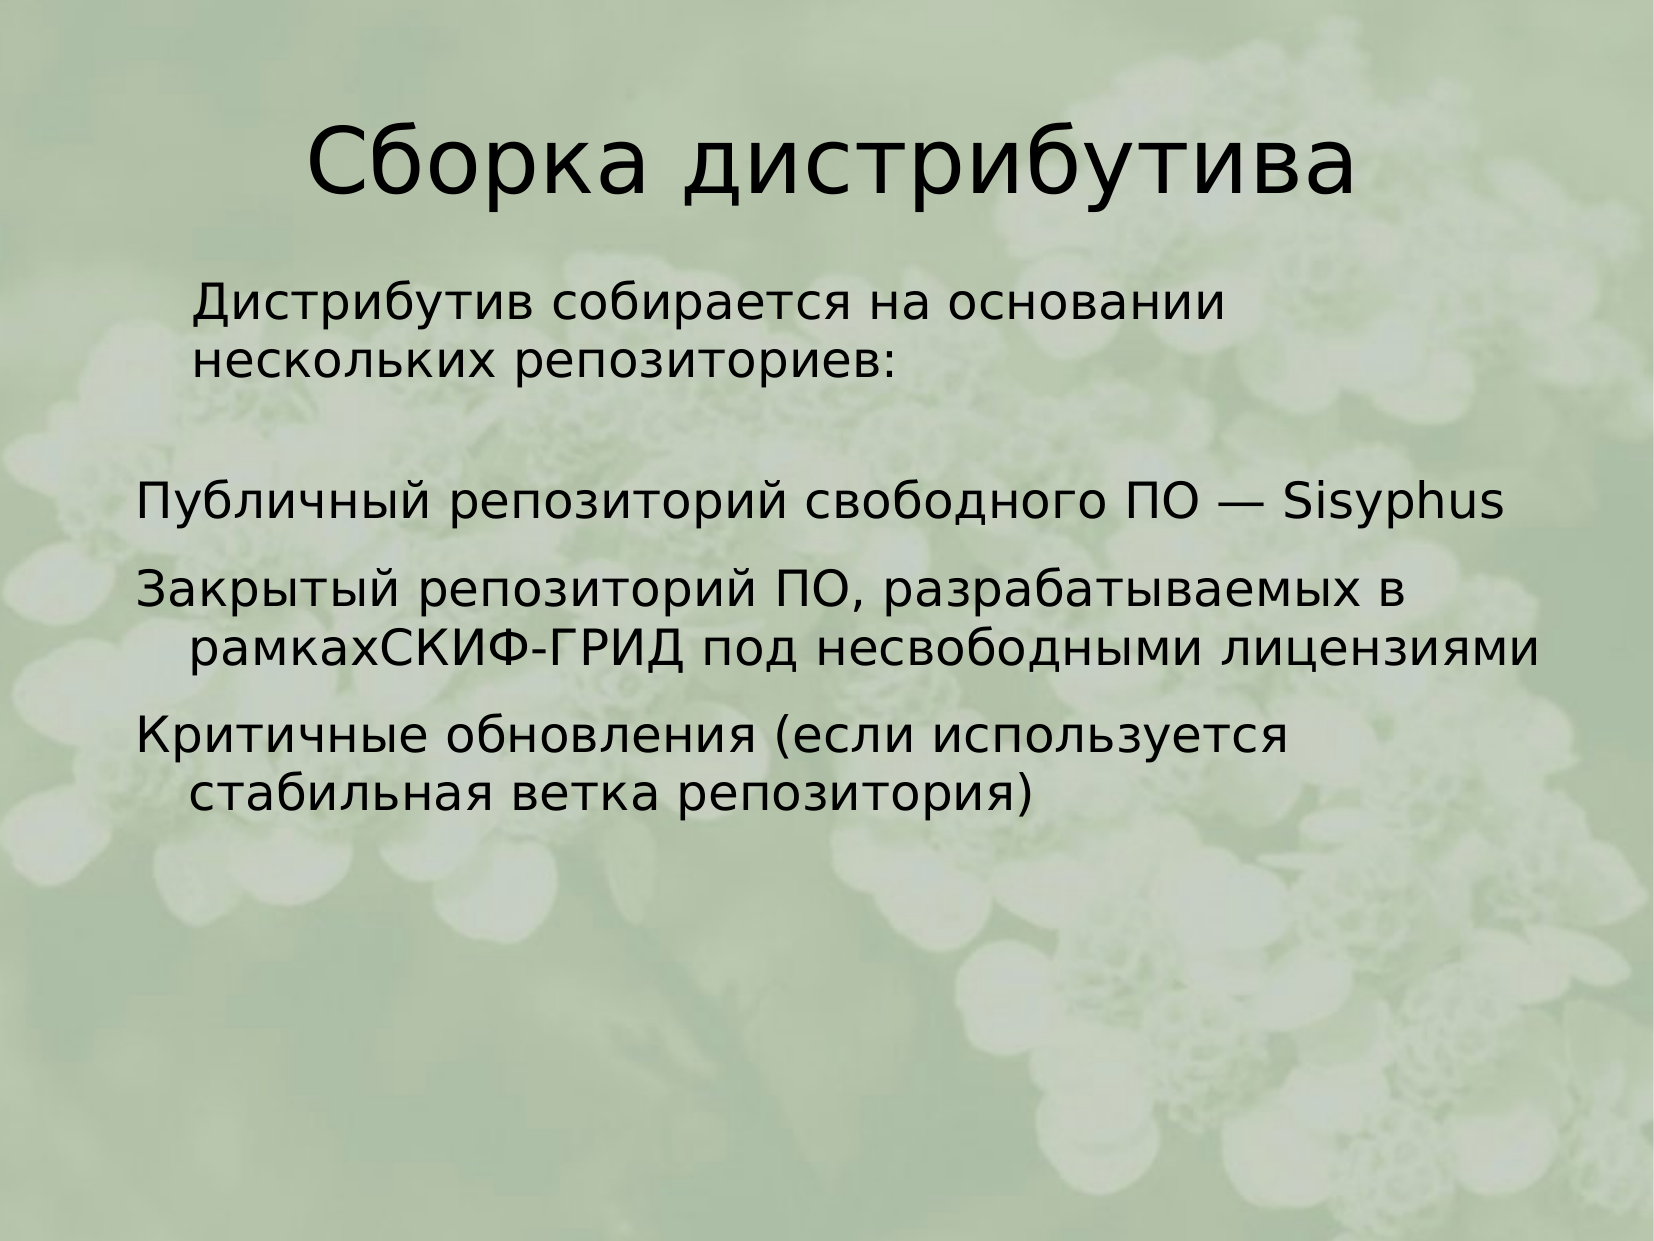

# Сборка дистрибутива
Дистрибутив собирается на основании нескольких репозиториев:
Публичный репозиторий свободного ПО — Sisyphus
Закрытый репозиторий ПО, разрабатываемых в рамкахСКИФ-ГРИД под несвободными лицензиями
Критичные обновления (если используется стабильная ветка репозитория)